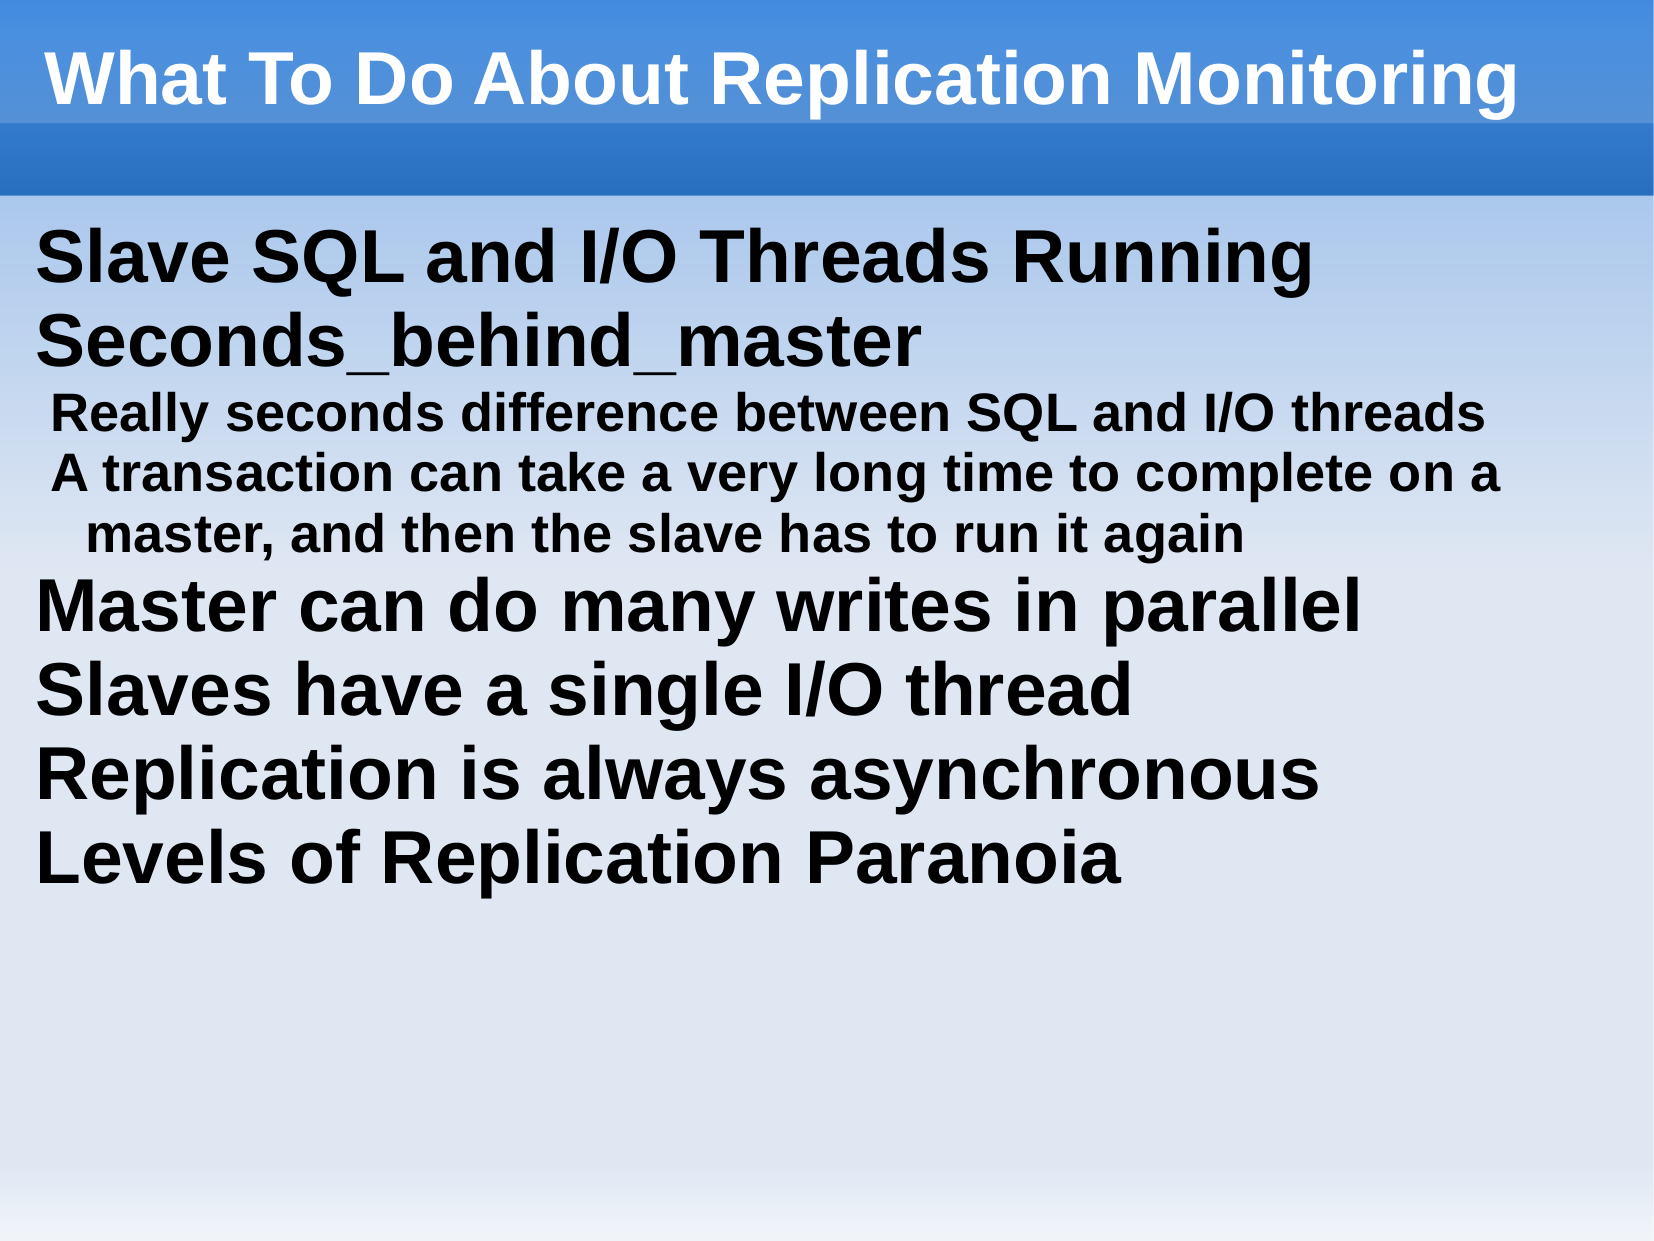

What To Do About Replication Monitoring
 Slave SQL and I/O Threads Running
 Seconds_behind_master
Really seconds difference between SQL and I/O threads
A transaction can take a very long time to complete on a master, and then the slave has to run it again
 Master can do many writes in parallel
 Slaves have a single I/O thread
 Replication is always asynchronous
 Levels of Replication Paranoia